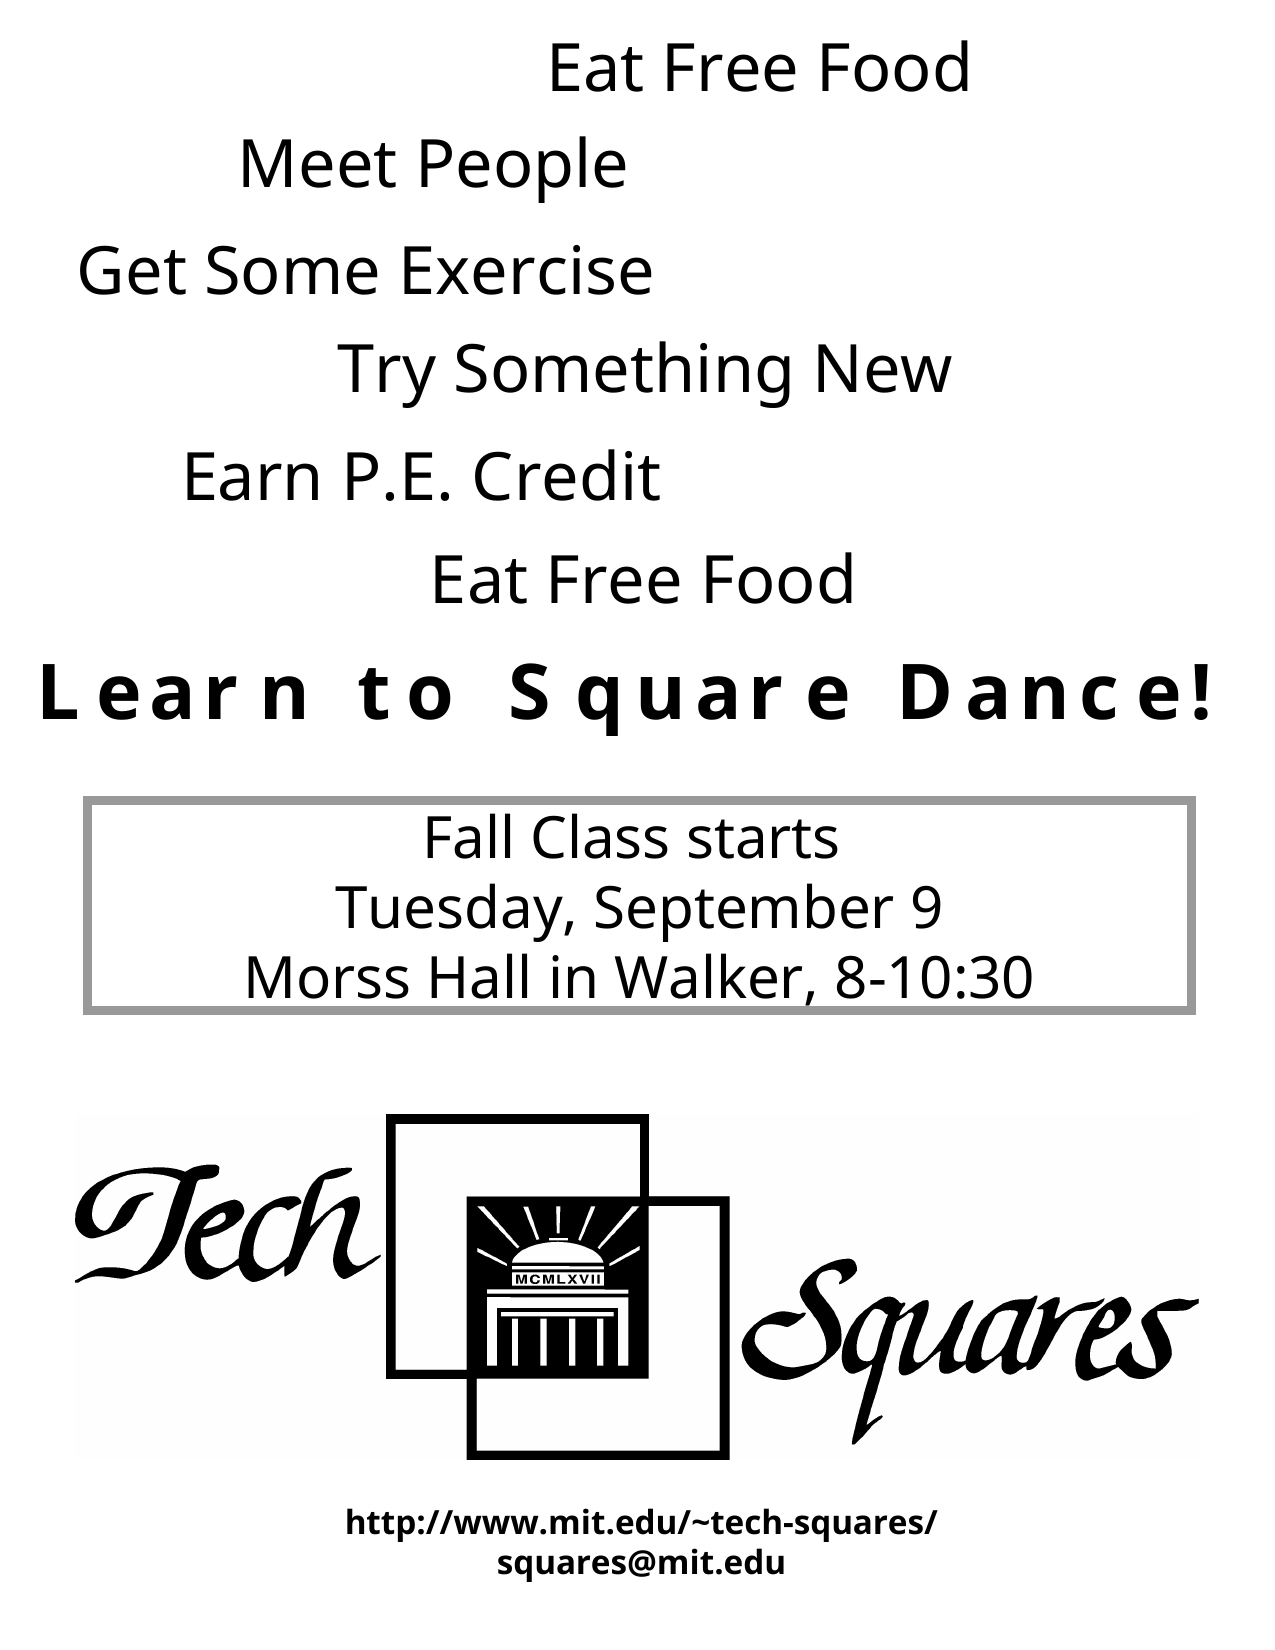

Eat Free Food
Meet People
Get Some Exercise
Try Something New
Earn P.E. Credit
Eat Free Food
Fall Class starts
Tuesday, September 9
Morss Hall in Walker, 8-10:30
http://www.mit.edu/~tech-squares/
squares@mit.edu